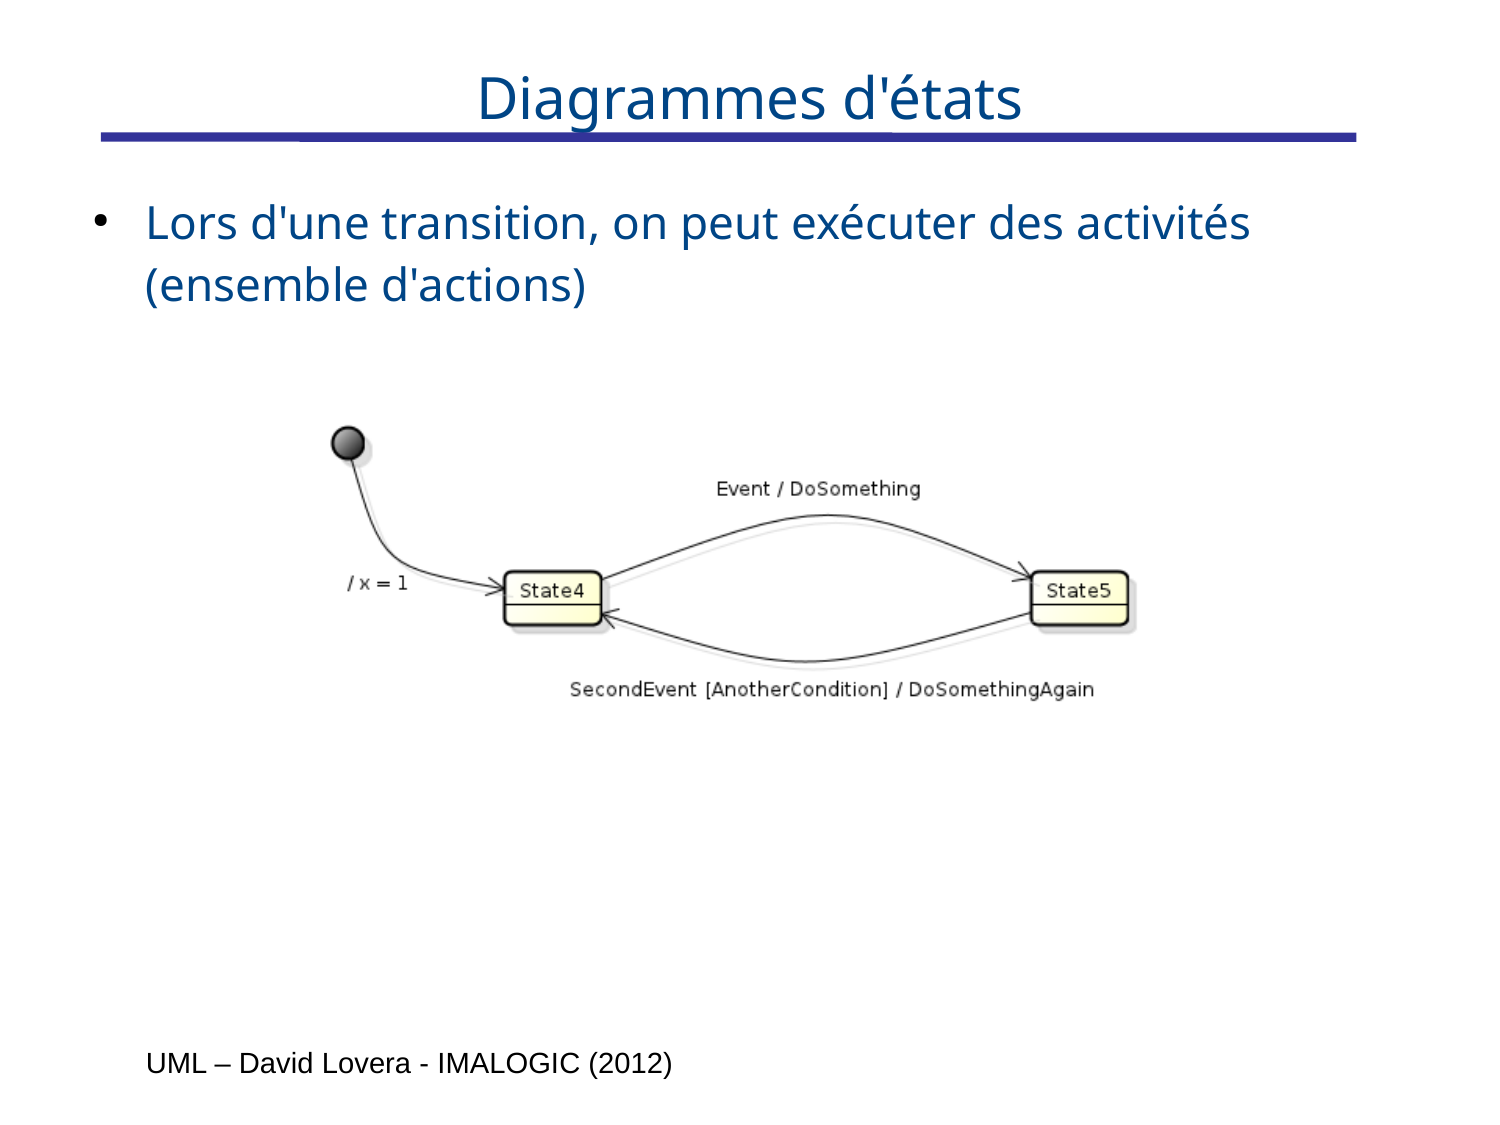

# Diagrammes d'états
Lors d'une transition, on peut exécuter des activités (ensemble d'actions)
UML – David Lovera - IMALOGIC (2012)